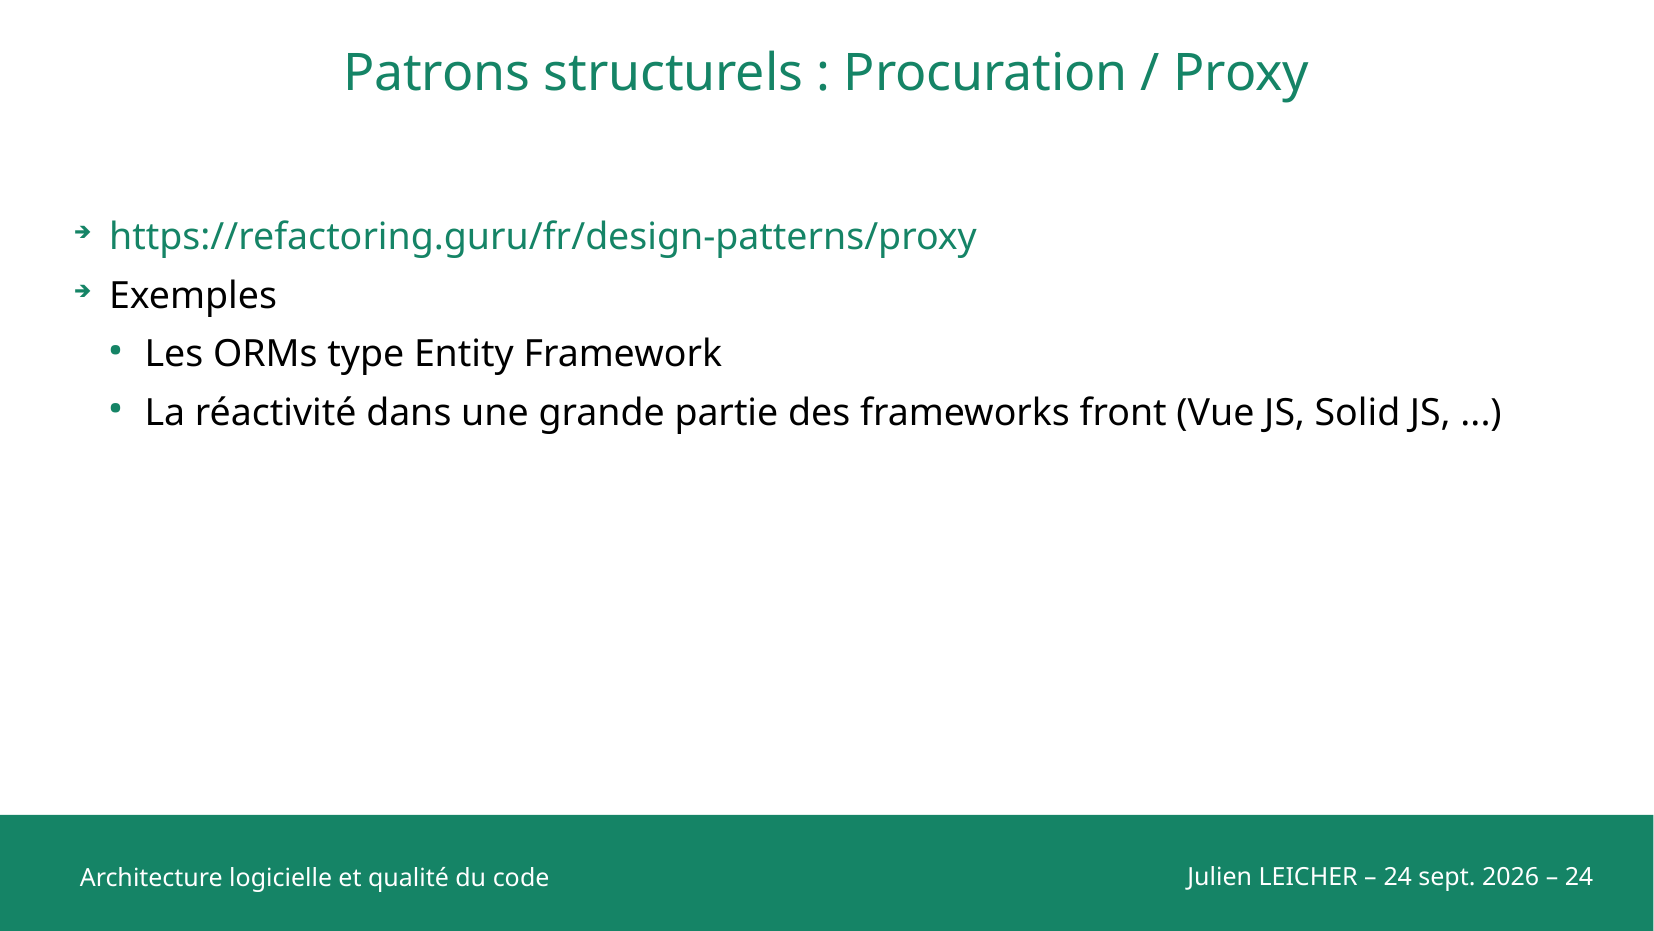

Patrons structurels : Procuration / Proxy
https://refactoring.guru/fr/design-patterns/proxy
Exemples
Les ORMs type Entity Framework
La réactivité dans une grande partie des frameworks front (Vue JS, Solid JS, ...)
Julien LEICHER – –
Architecture logicielle et qualité du code